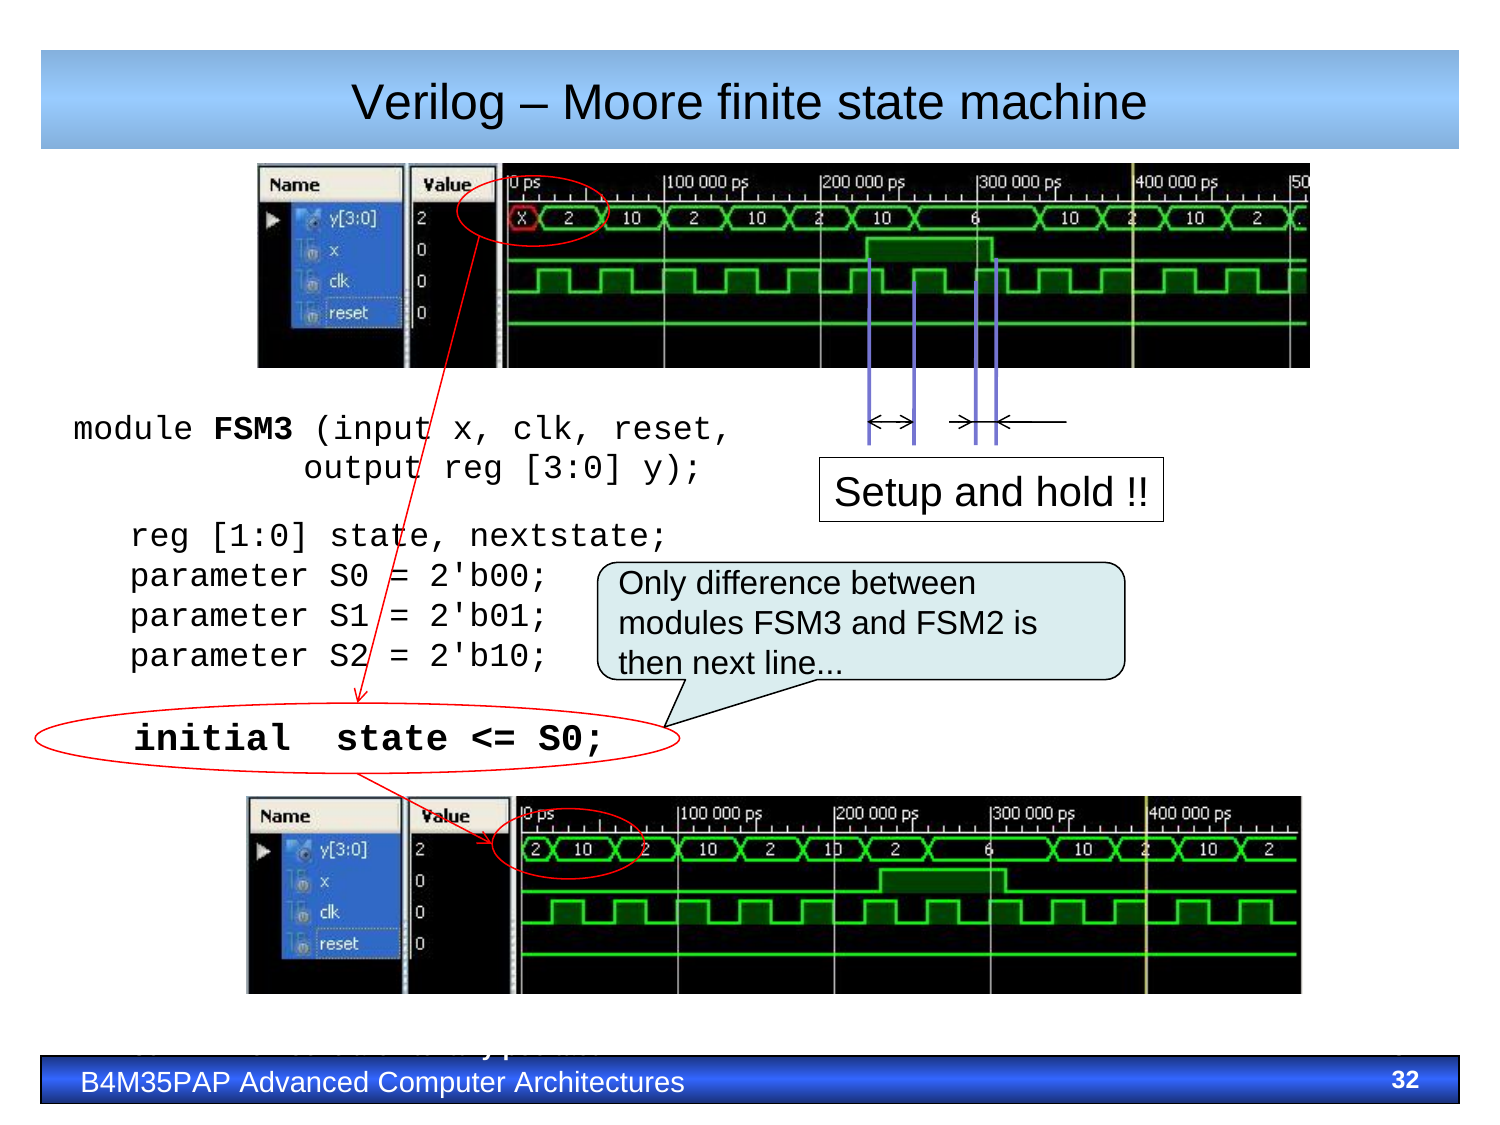

# Verilog – Moore finite state machine
module FSM3 (input x, clk, reset,
		 output reg [3:0] y);
	reg [1:0] state, nextstate;
	parameter S0 = 2'b00;
	parameter S1 = 2'b01;
	parameter S2 = 2'b10;
 initial state <= S0;
Setup and hold !!
Only difference between modules FSM3 and FSM2 is then next line...
A4M36PAP Pokročilé architektury počítačů